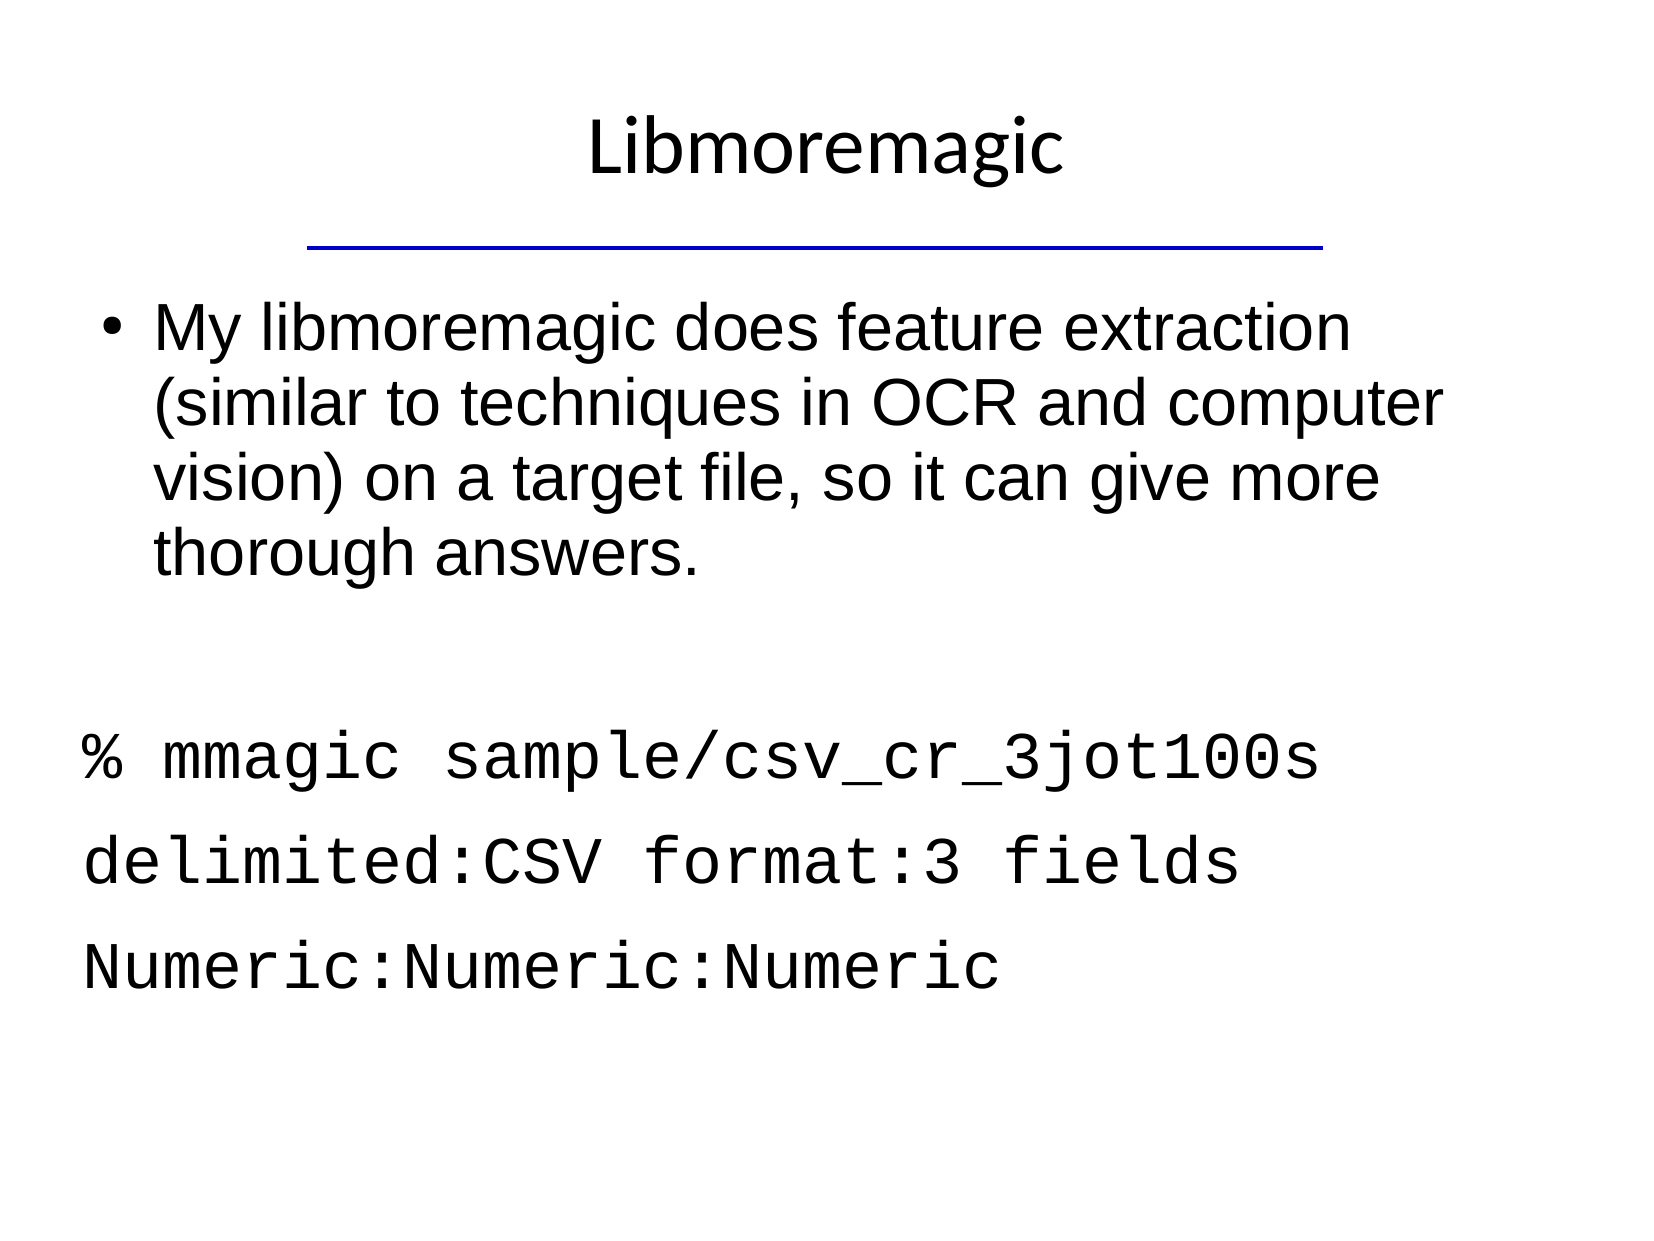

# Libmoremagic
My libmoremagic does feature extraction (similar to techniques in OCR and computer vision) on a target file, so it can give more thorough answers.
% mmagic sample/csv_cr_3jot100s
delimited:CSV format:3 fields
Numeric:Numeric:Numeric